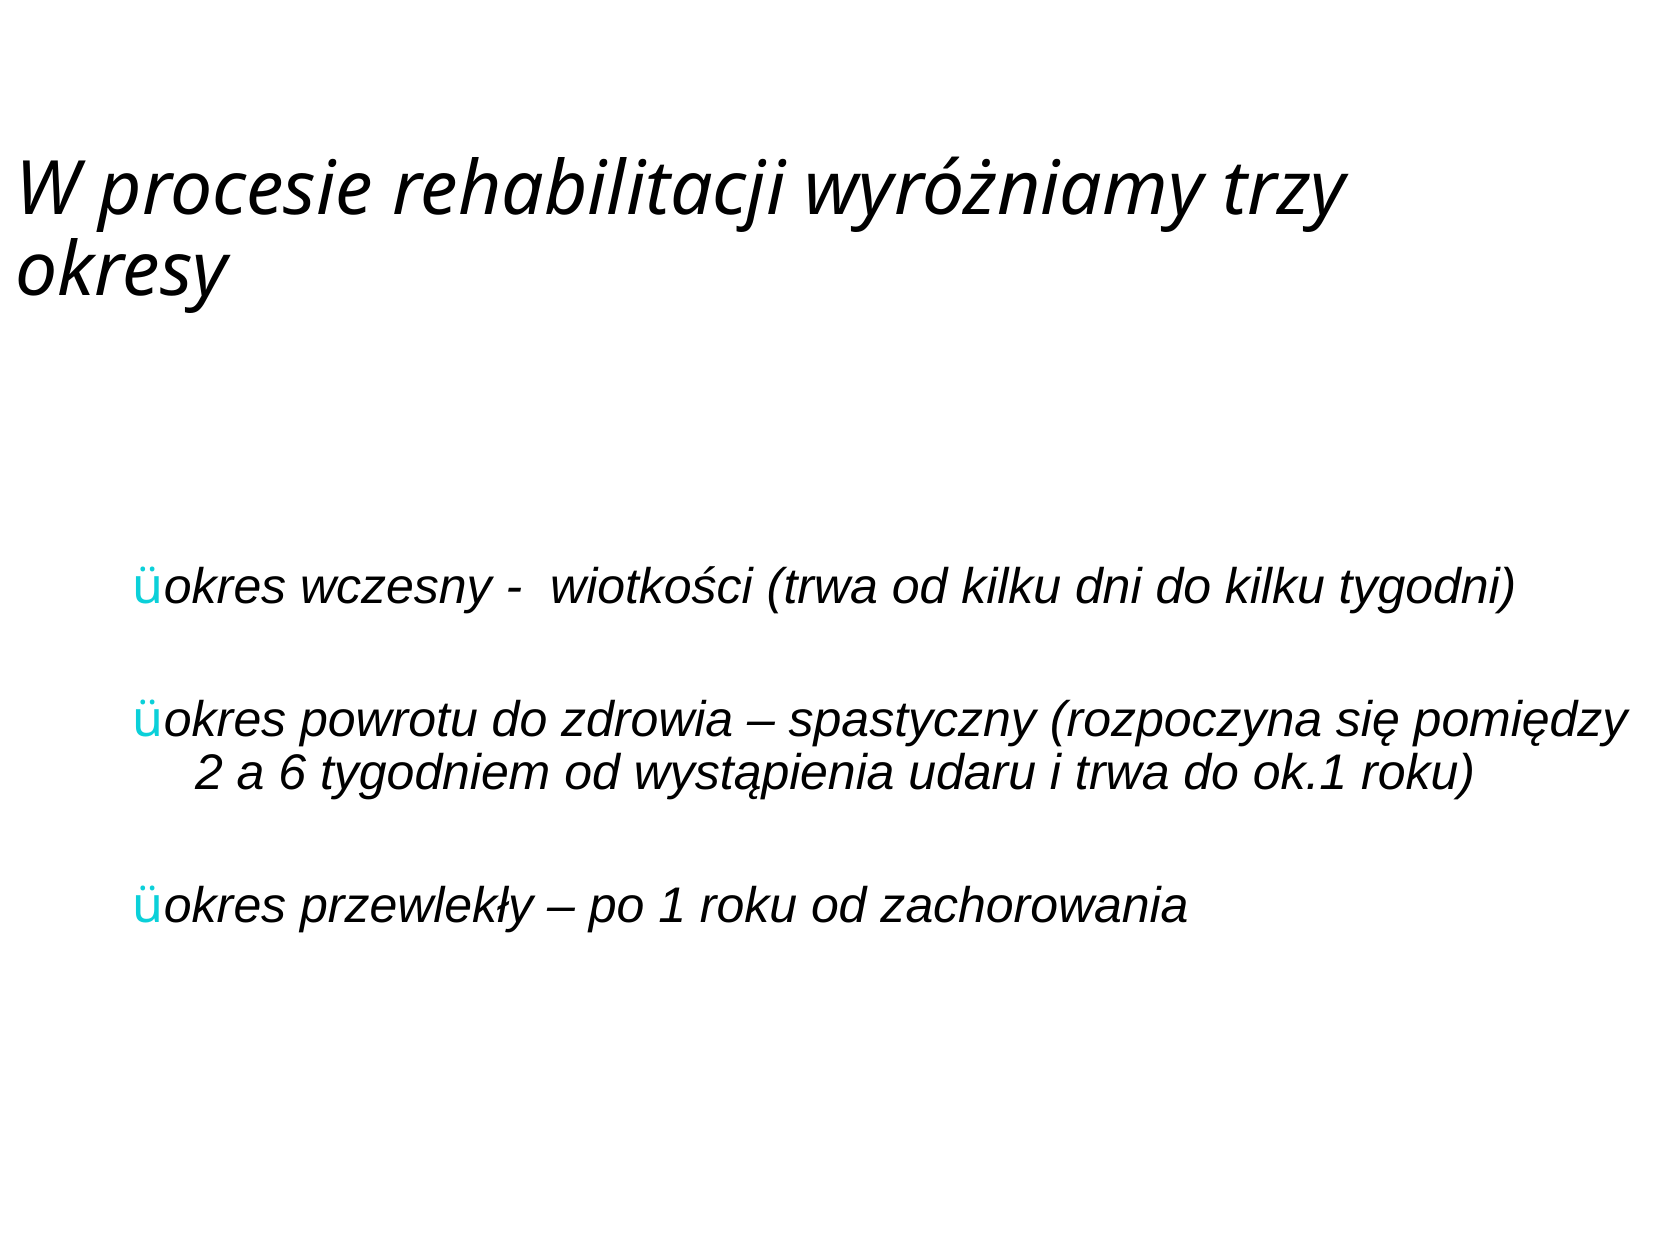

# W procesie rehabilitacji wyróżniamy trzy okresy
okres wczesny - wiotkości (trwa od kilku dni do kilku tygodni)
okres powrotu do zdrowia – spastyczny (rozpoczyna się pomiędzy 2 a 6 tygodniem od wystąpienia udaru i trwa do ok.1 roku)
okres przewlekły – po 1 roku od zachorowania